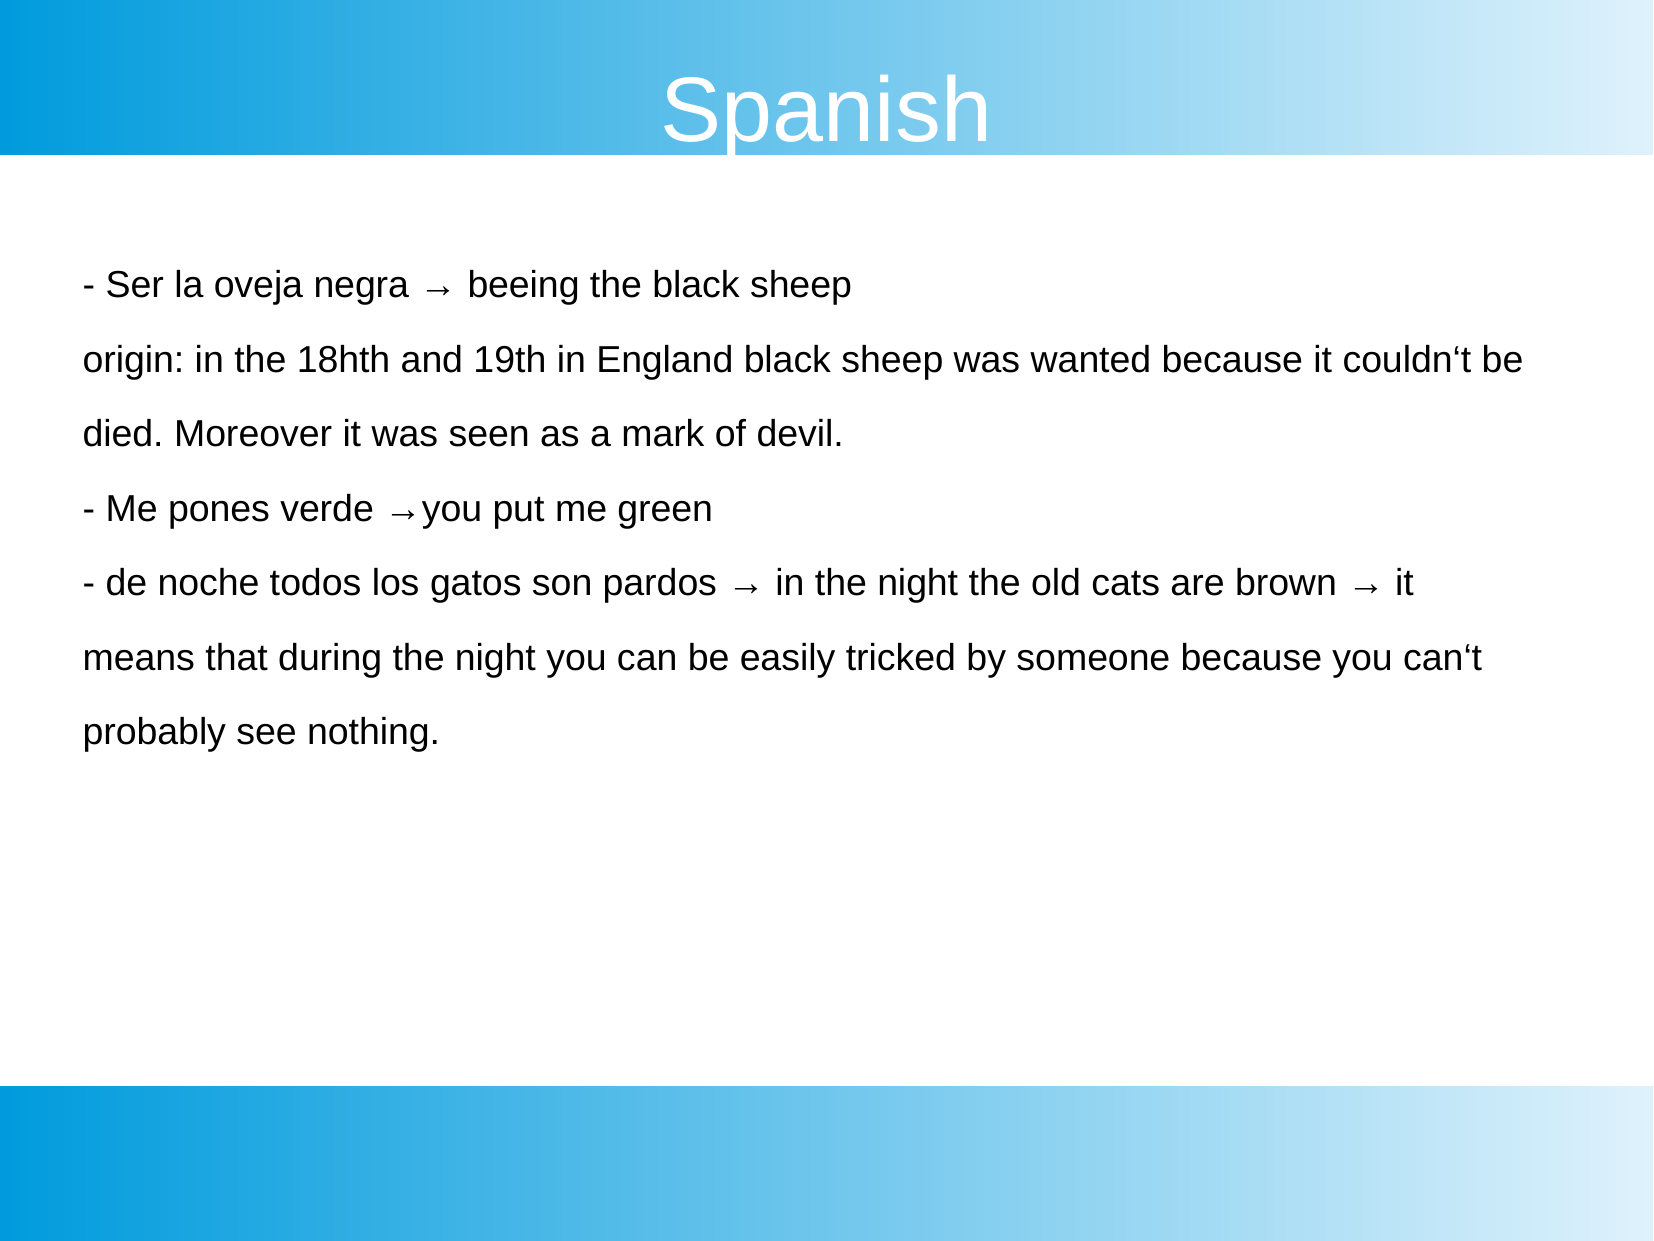

# Spanish
- Ser la oveja negra → beeing the black sheep
origin: in the 18hth and 19th in England black sheep was wanted because it couldn‘t be
died. Moreover it was seen as a mark of devil.
- Me pones verde →you put me green
- de noche todos los gatos son pardos → in the night the old cats are brown → it
means that during the night you can be easily tricked by someone because you can‘t
probably see nothing.